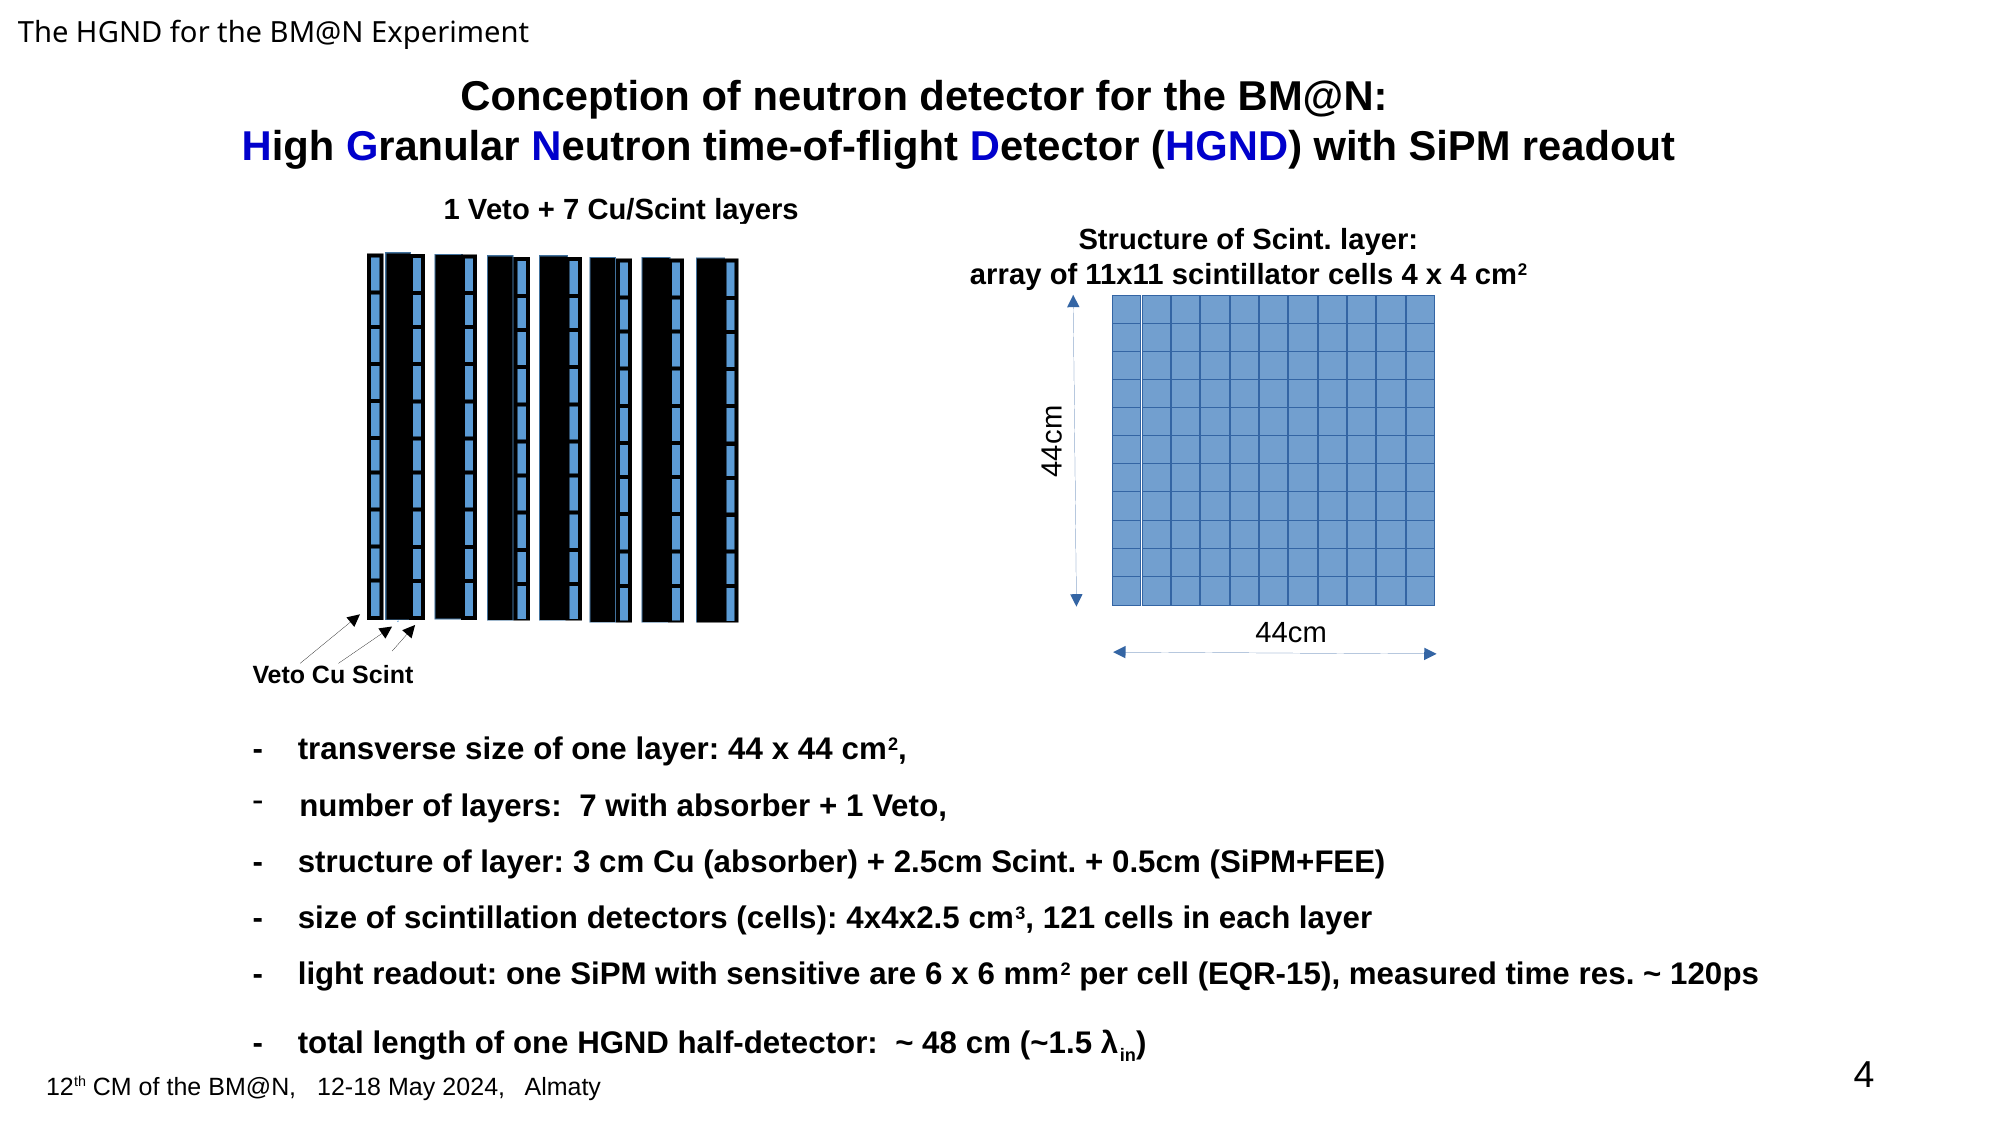

The HGND for the BM@N Experiment
Conception of neutron detector for the BM@N:
 High Granular Neutron time-of-flight Detector (HGND) with SiPM readout
1 Veto + 7 Cu/Scint layers
Structure of Scint. layer:
array of 11x11 scintillator cells 4 x 4 cm2
44cm
44cm
Veto Cu Scint
- transverse size of one layer: 44 x 44 cm2,
number of layers: 7 with absorber + 1 Veto,
- structure of layer: 3 cm Cu (absorber) + 2.5cm Scint. + 0.5cm (SiPM+FEE)
- size of scintillation detectors (cells): 4x4x2.5 cm3, 121 cells in each layer
- light readout: one SiPM with sensitive are 6 x 6 mm2 per cell (EQR-15), measured time res. ~ 120ps
- total length of one HGND half-detector: ~ 48 cm (~1.5 λin)
12th CM of the BM@N, 12-18 May 2024, Almaty